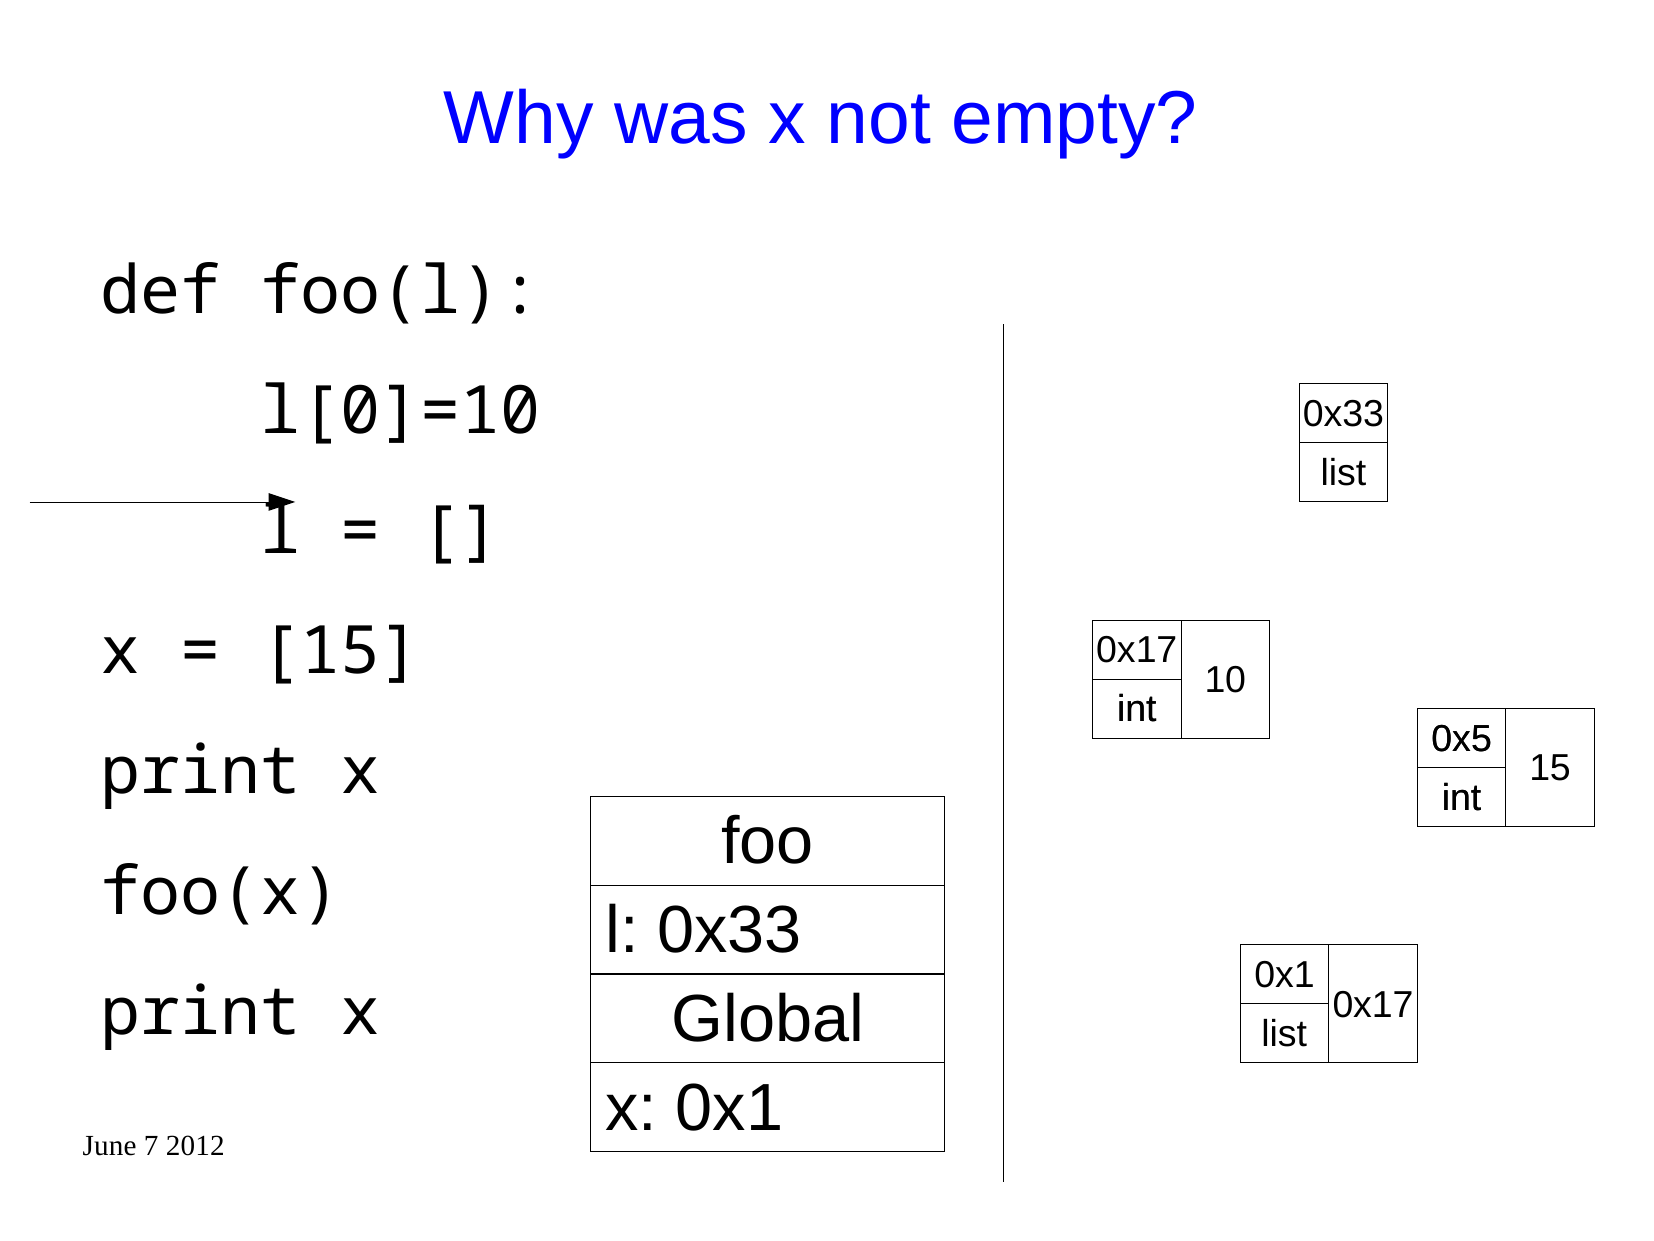

# Why was x not empty?
def foo(l):
 l[0]=10
 l = []
x = [15]
print x
foo(x)
print x
0x33
list
0x17
10
int
int
0x5
0x5
15
int
int
foo
l: 0x33
0x1
0x17
Global
list
x: 0x1
June 7 2012